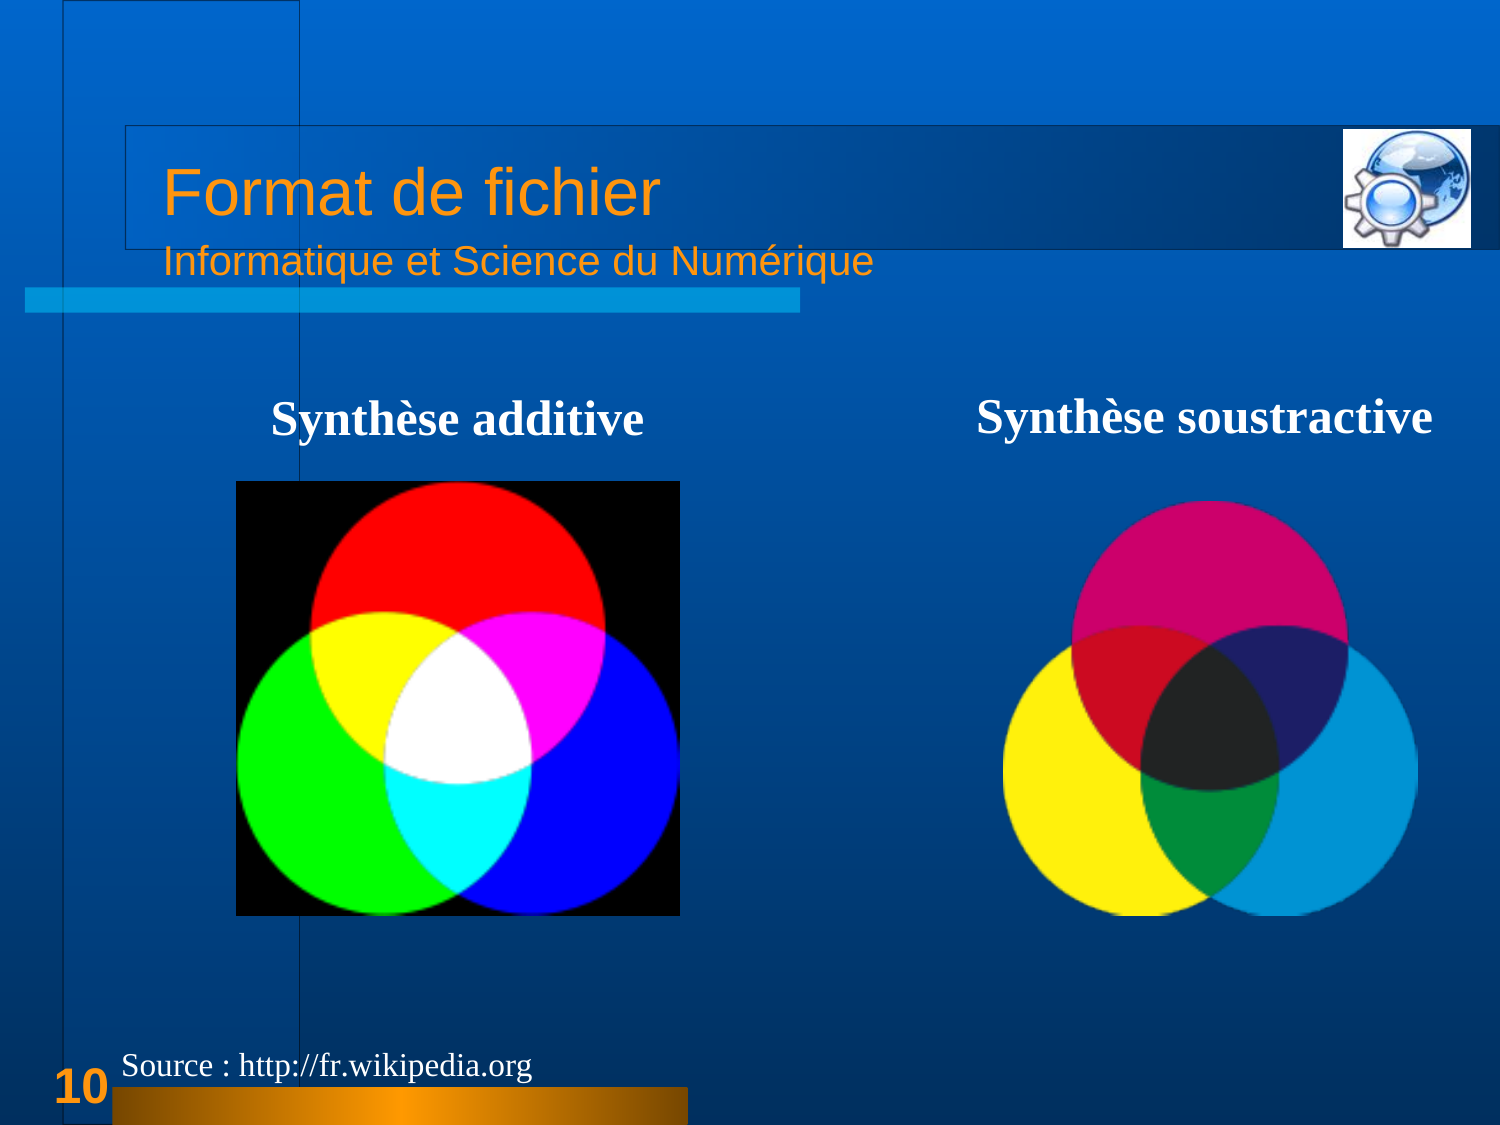

Synthèse soustractive
Synthèse additive
Source : http://fr.wikipedia.org